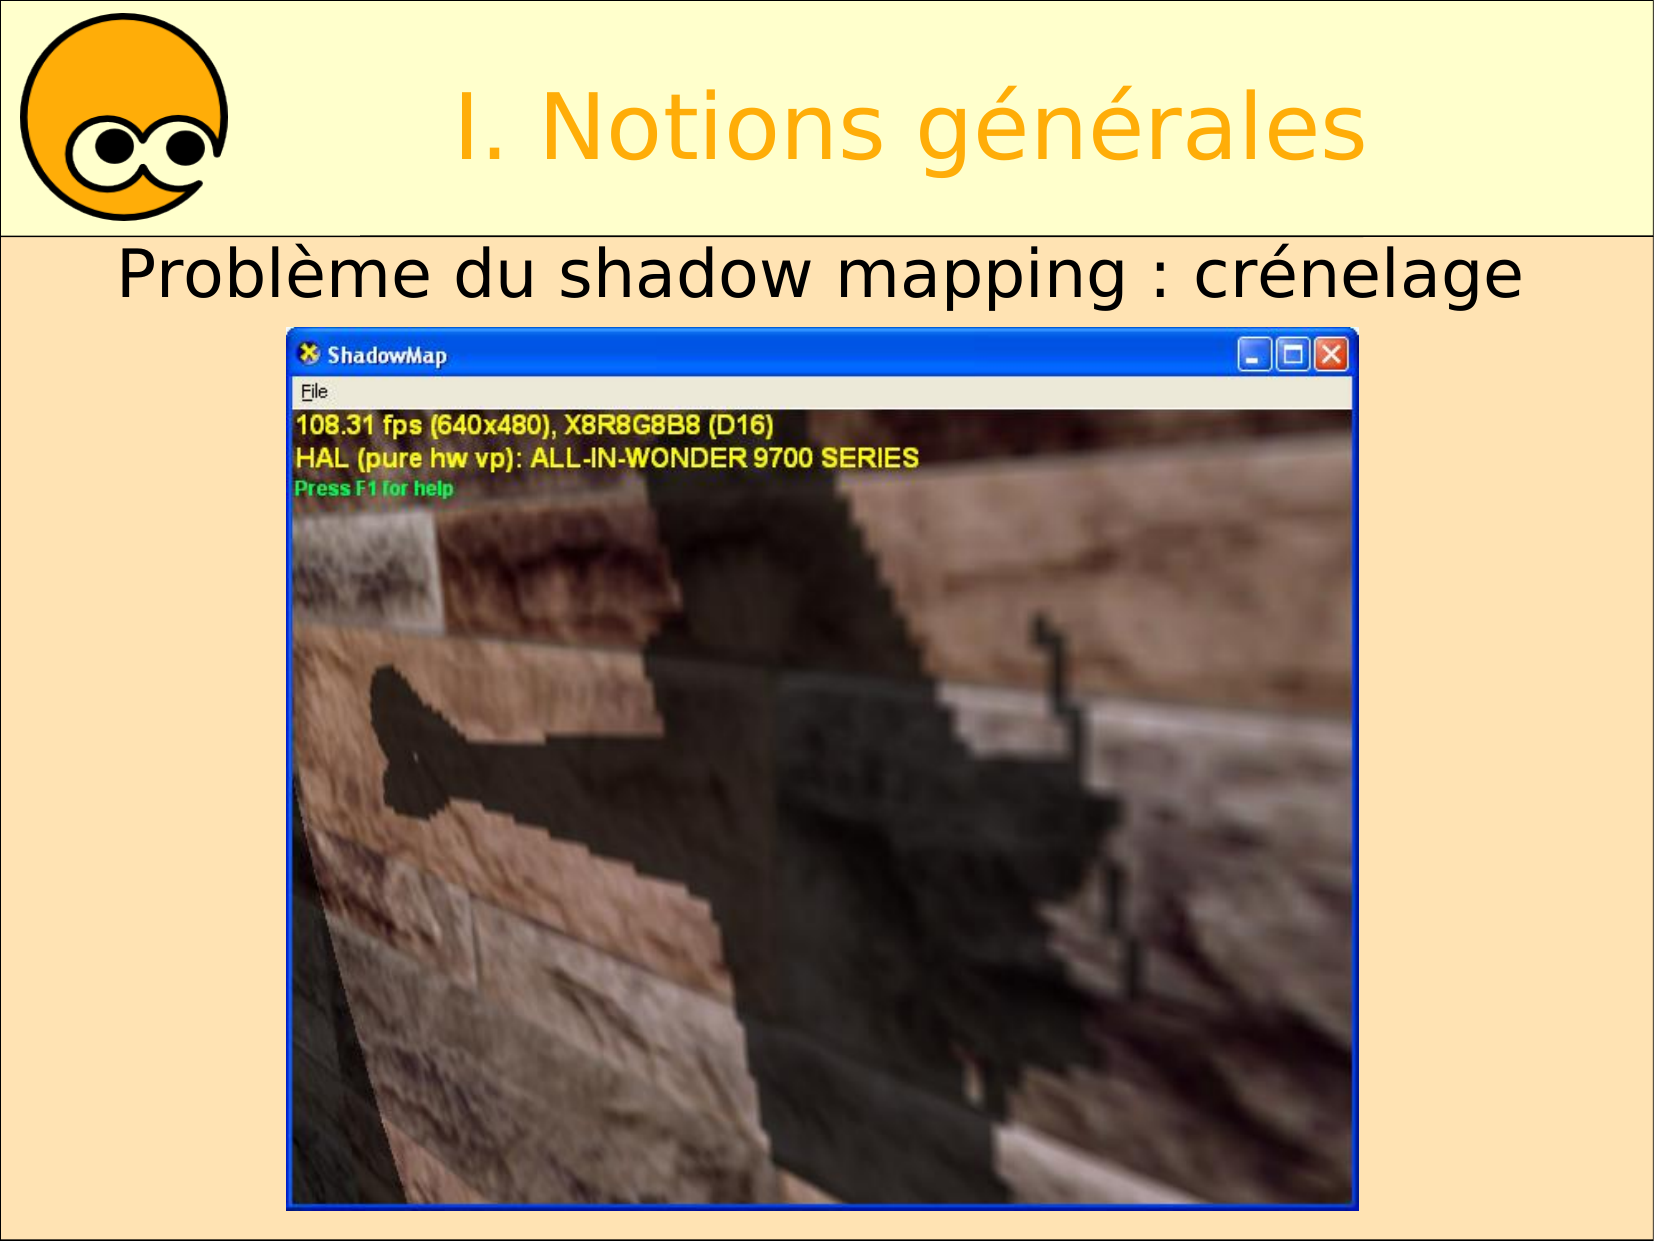

# I. Notions générales
Problème du shadow mapping : crénelage